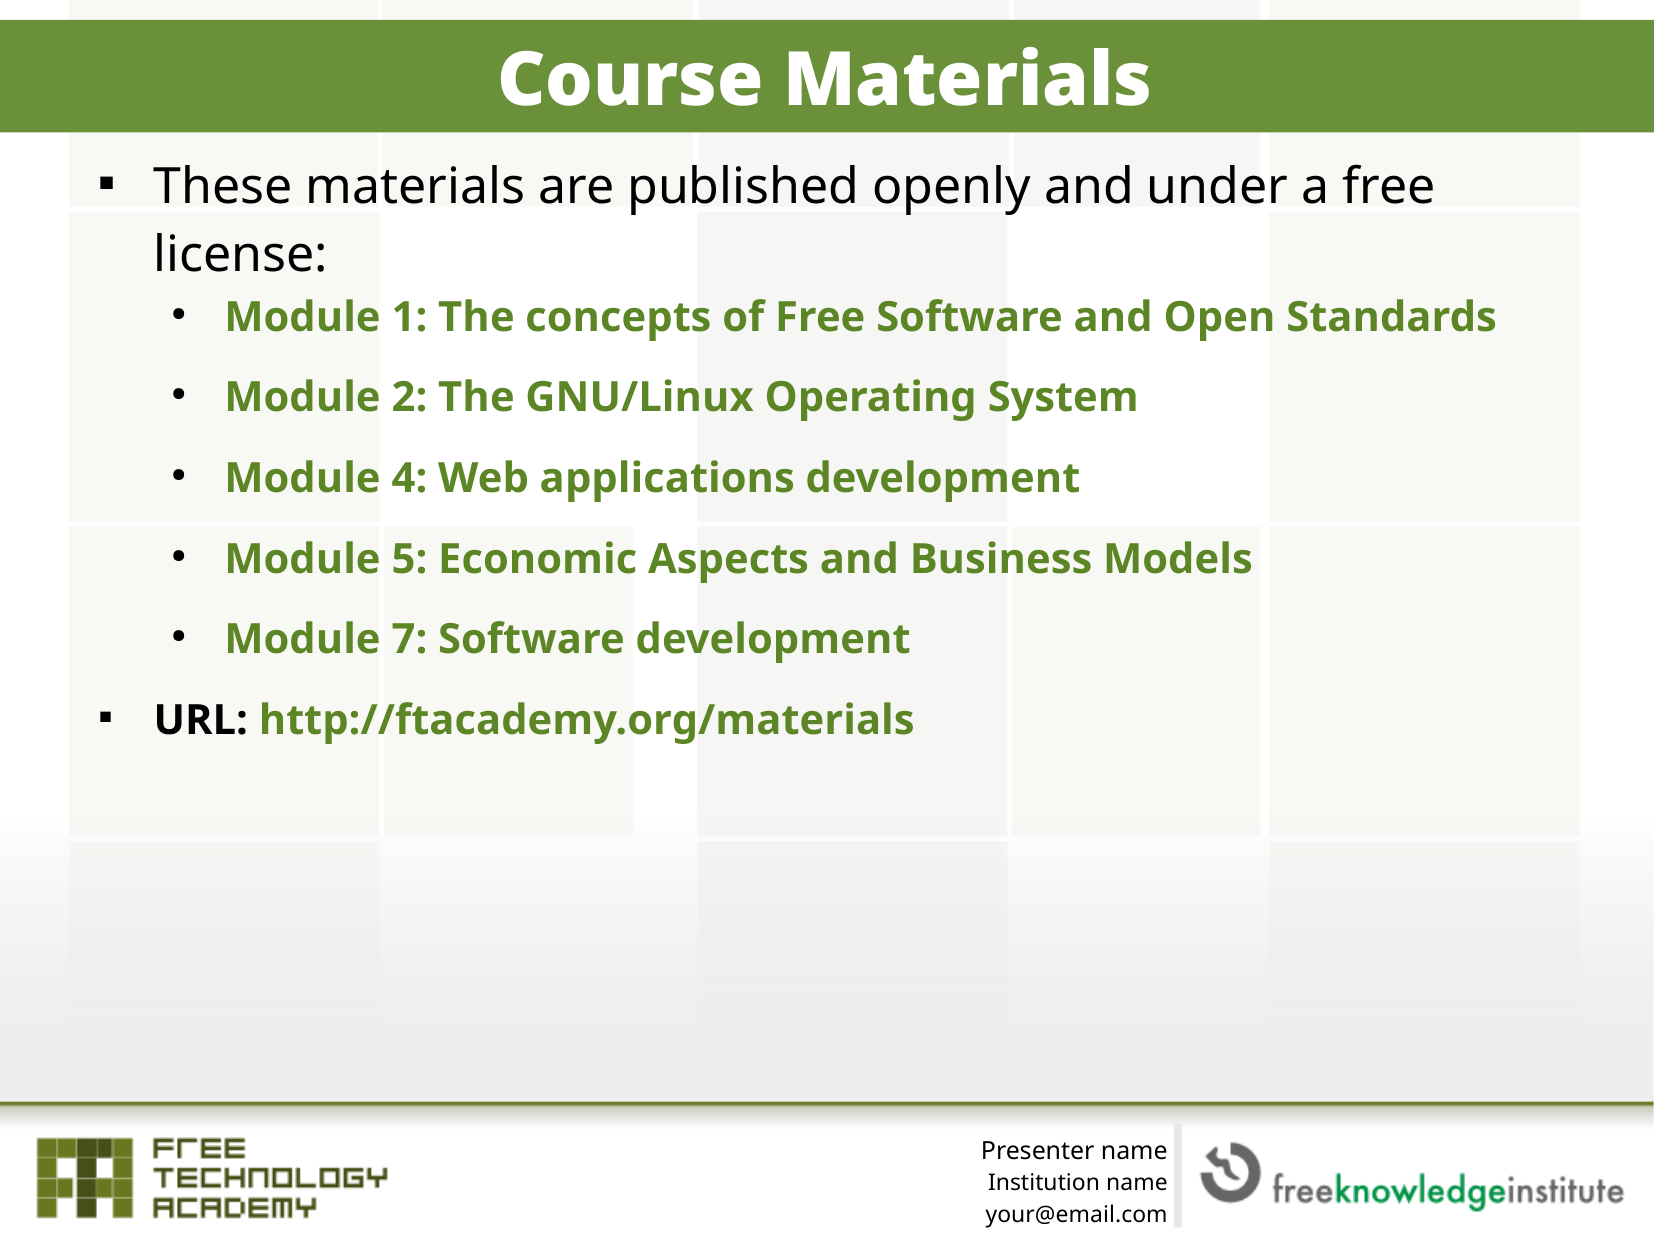

# Course Materials
These materials are published openly and under a free license:
Module 1: The concepts of Free Software and Open Standards
Module 2: The GNU/Linux Operating System
Module 4: Web applications development
Module 5: Economic Aspects and Business Models
Module 7: Software development
URL: http://ftacademy.org/materials